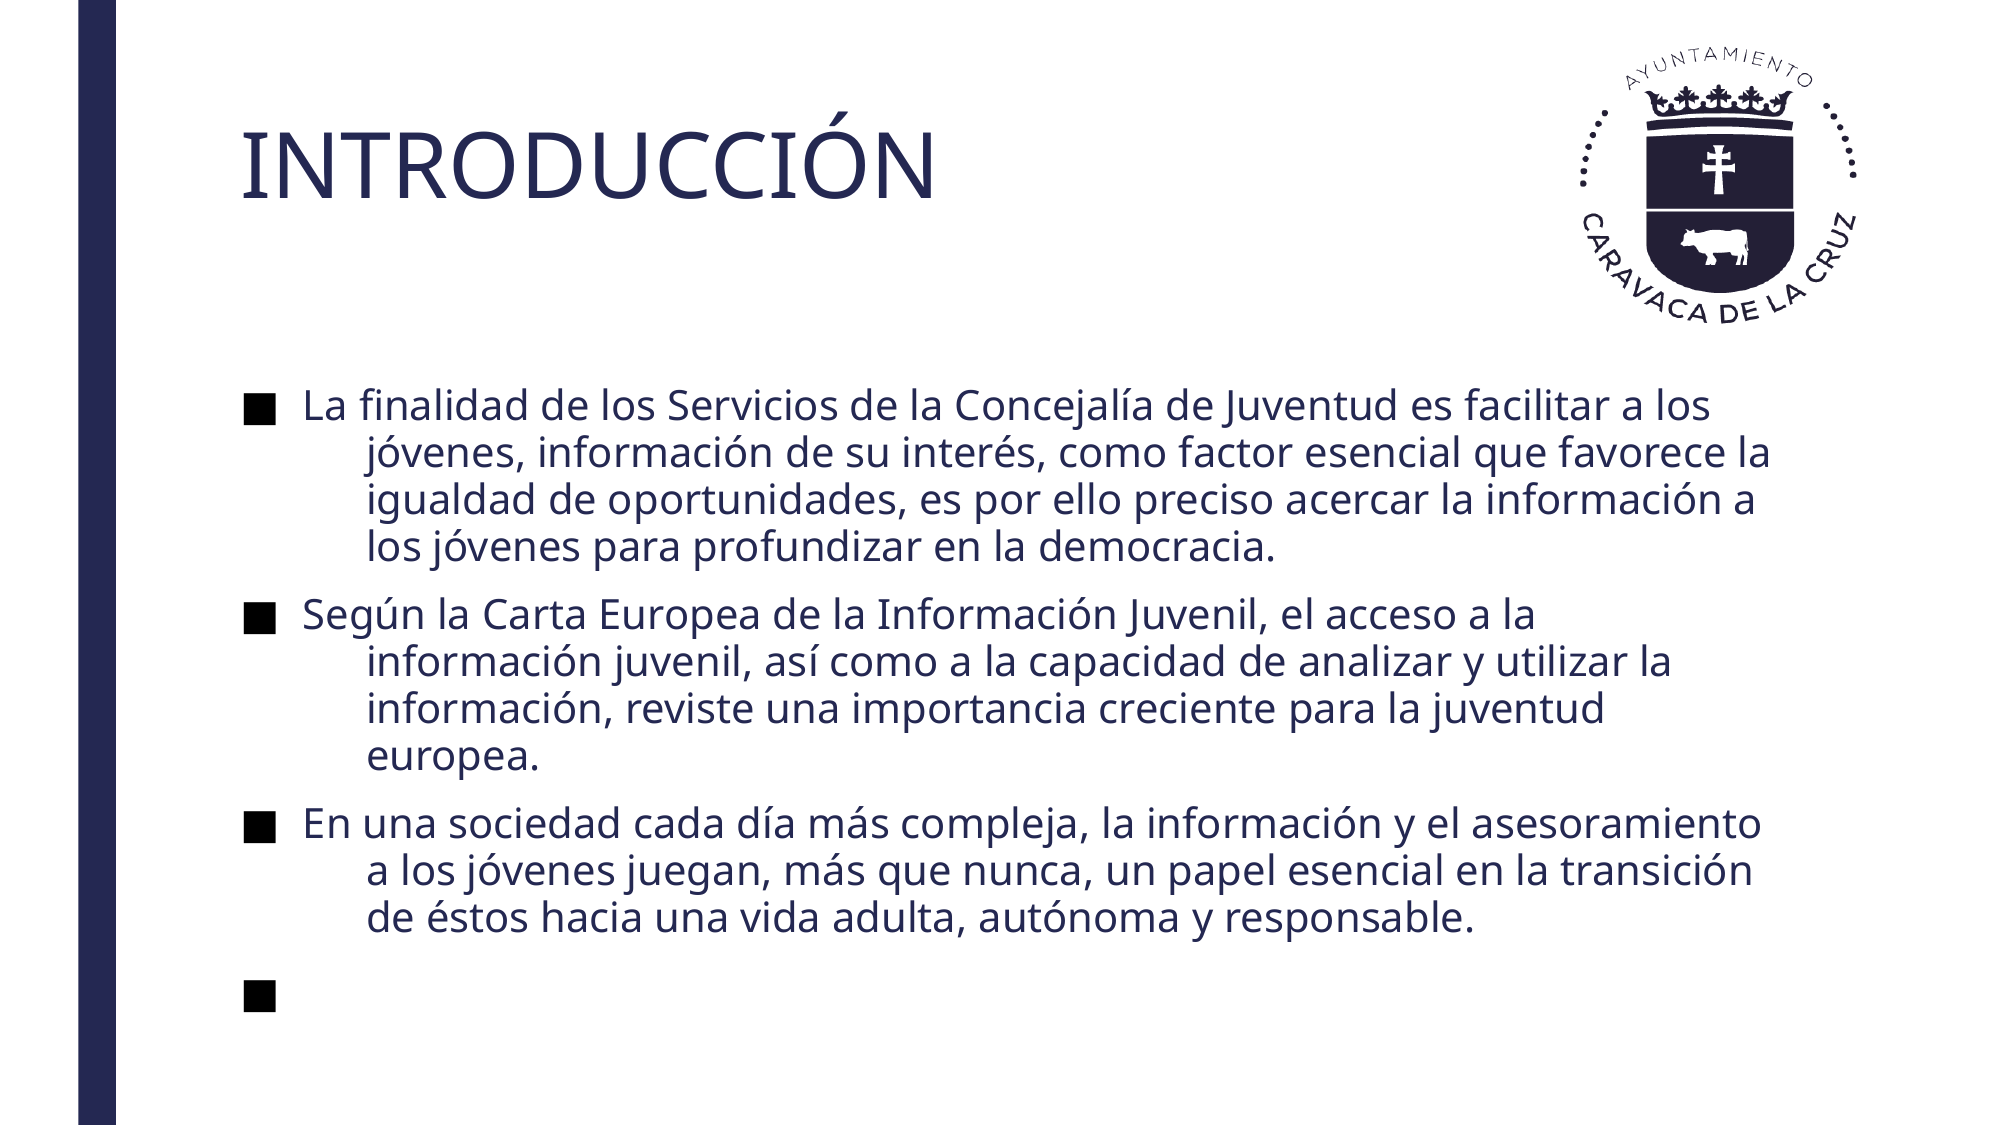

# INTRODUCCIÓN
La finalidad de los Servicios de la Concejalía de Juventud es facilitar a los jóvenes, información de su interés, como factor esencial que favorece la igualdad de oportunidades, es por ello preciso acercar la información a los jóvenes para profundizar en la democracia.
Según la Carta Europea de la Información Juvenil, el acceso a la información juvenil, así como a la capacidad de analizar y utilizar la información, reviste una importancia creciente para la juventud europea.
En una sociedad cada día más compleja, la información y el asesoramiento a los jóvenes juegan, más que nunca, un papel esencial en la transición de éstos hacia una vida adulta, autónoma y responsable.